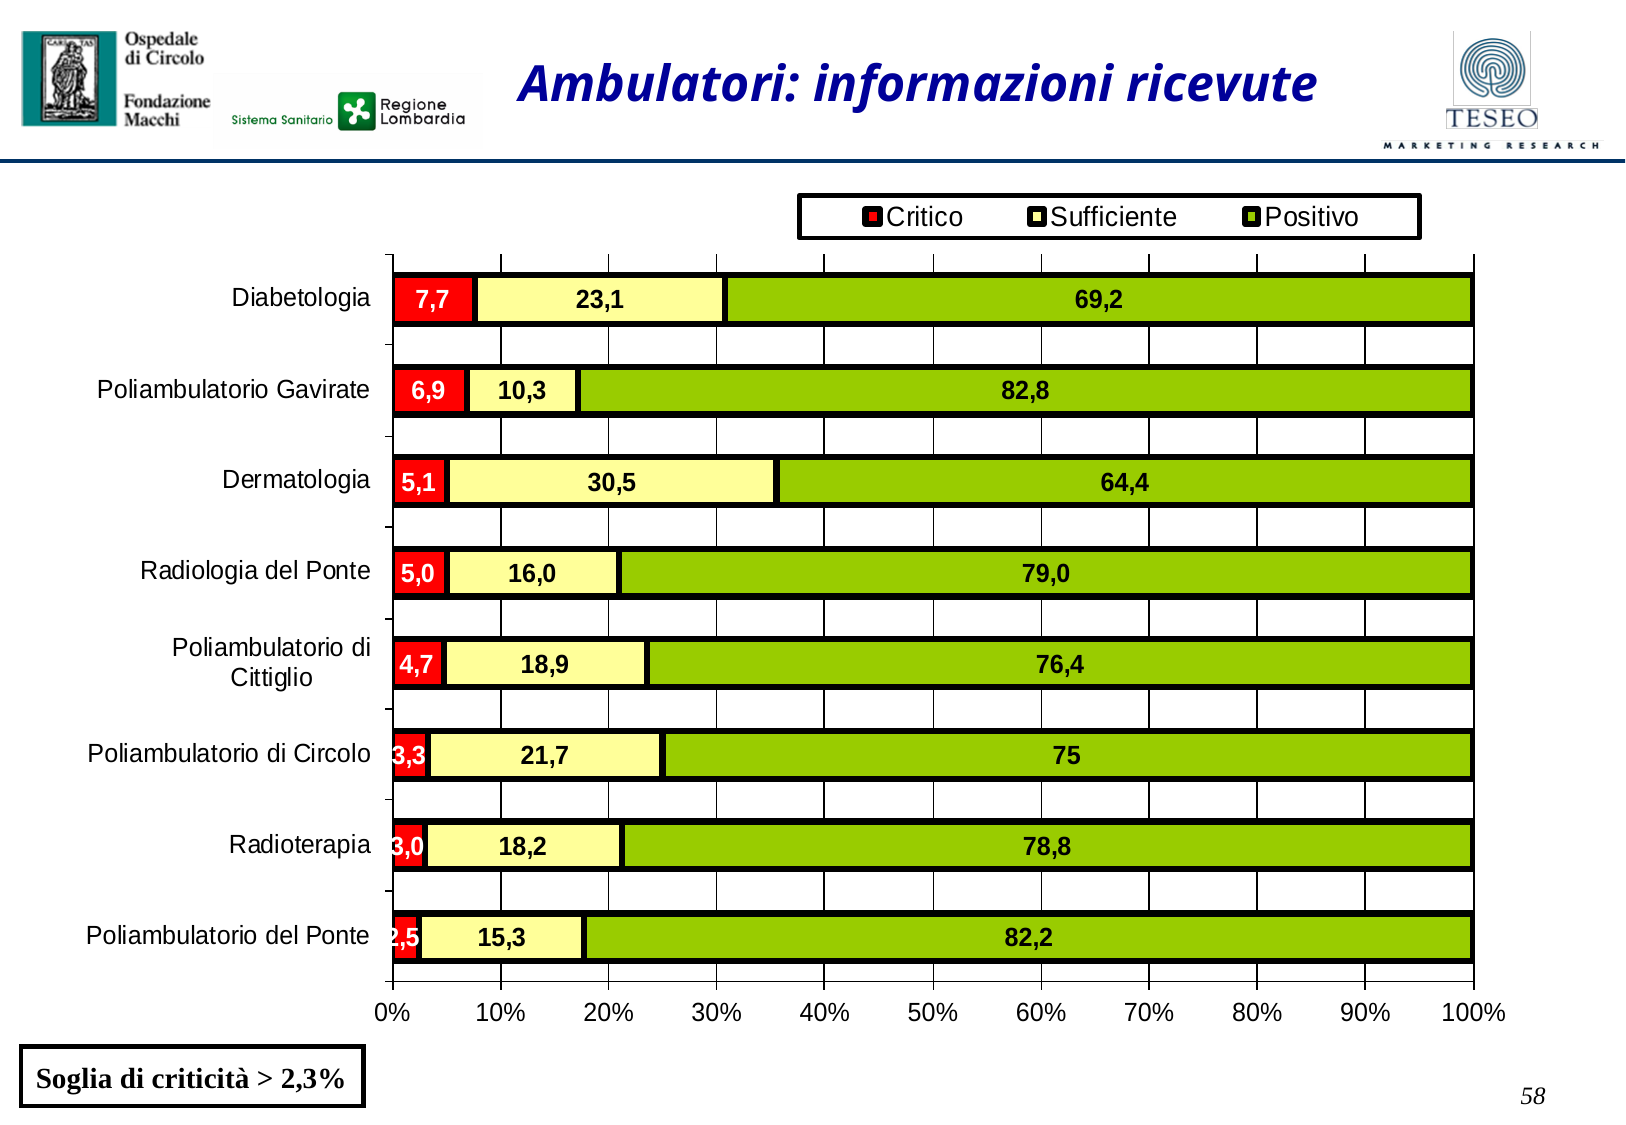

Ambulatori: informazioni ricevute
Soglia di criticità > 2,3%